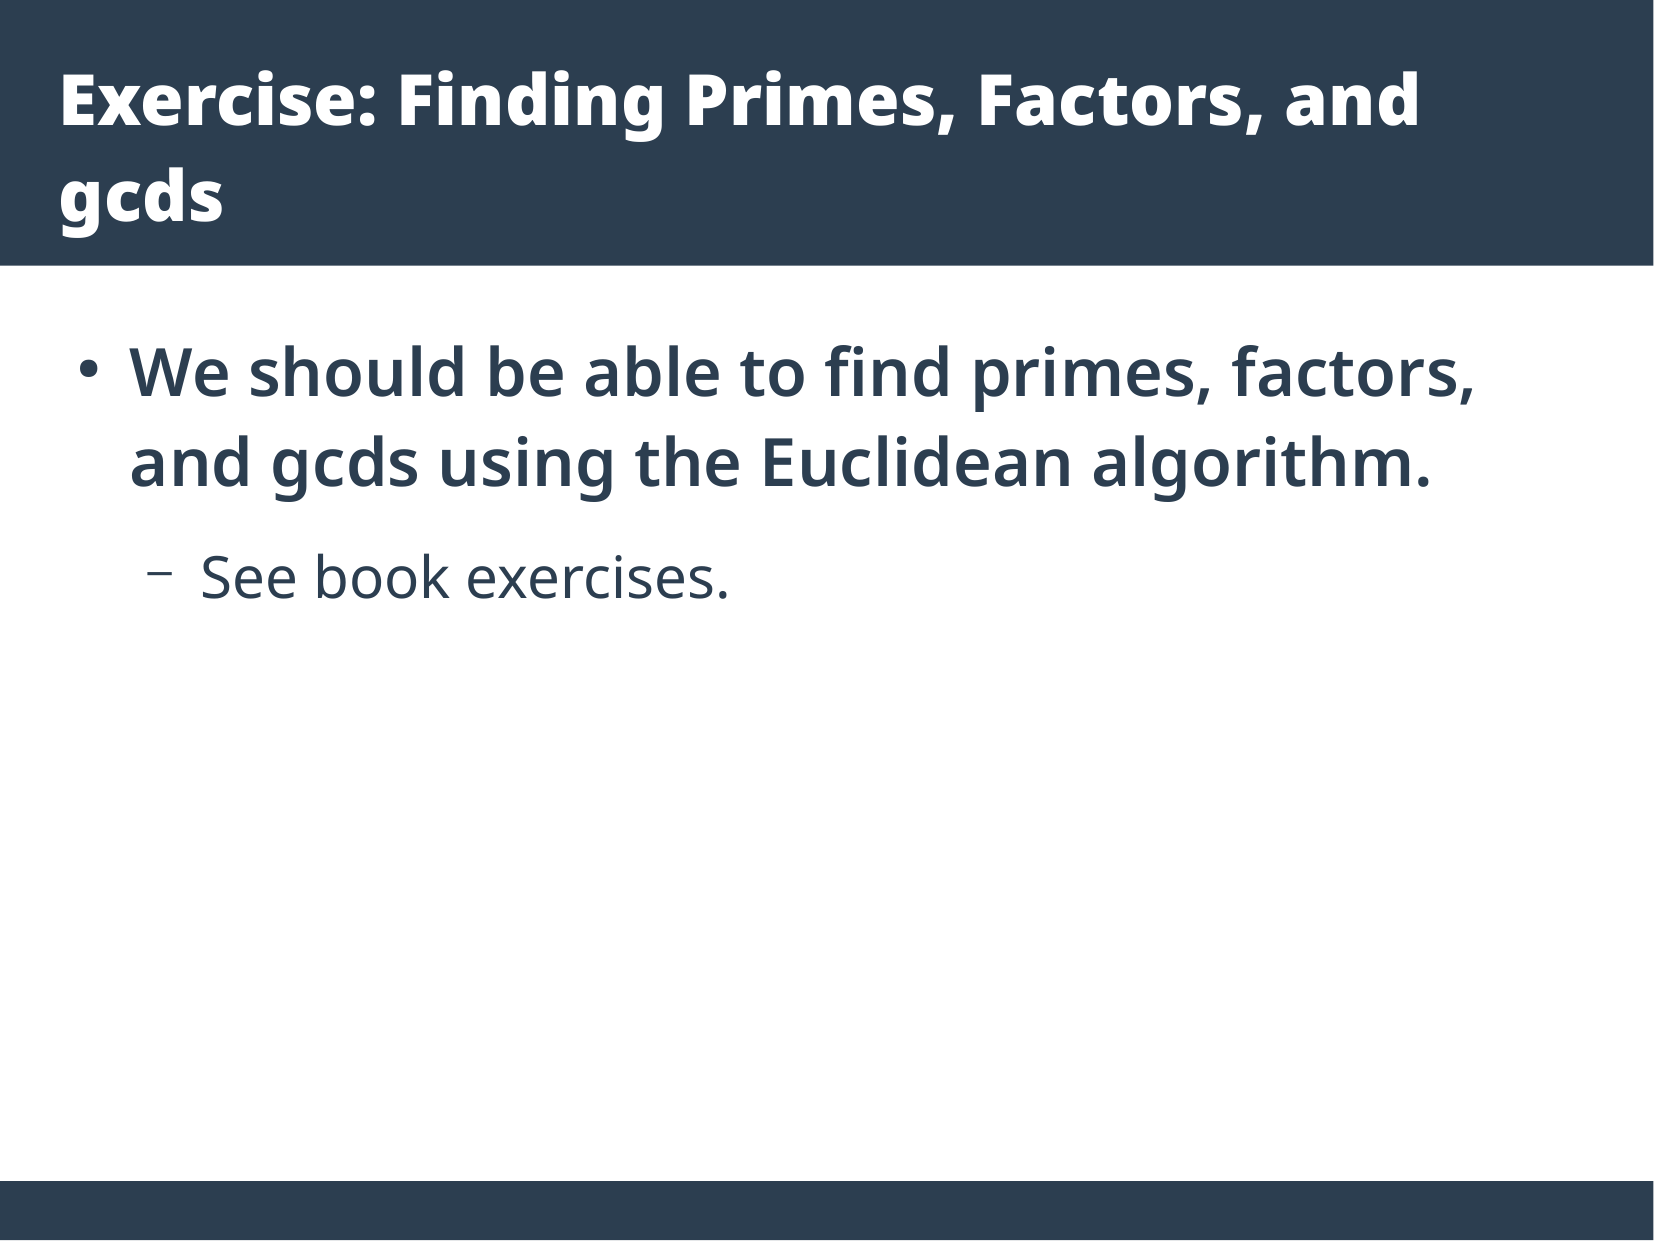

# Exercise: Finding Primes, Factors, and gcds
We should be able to find primes, factors, and gcds using the Euclidean algorithm.
See book exercises.